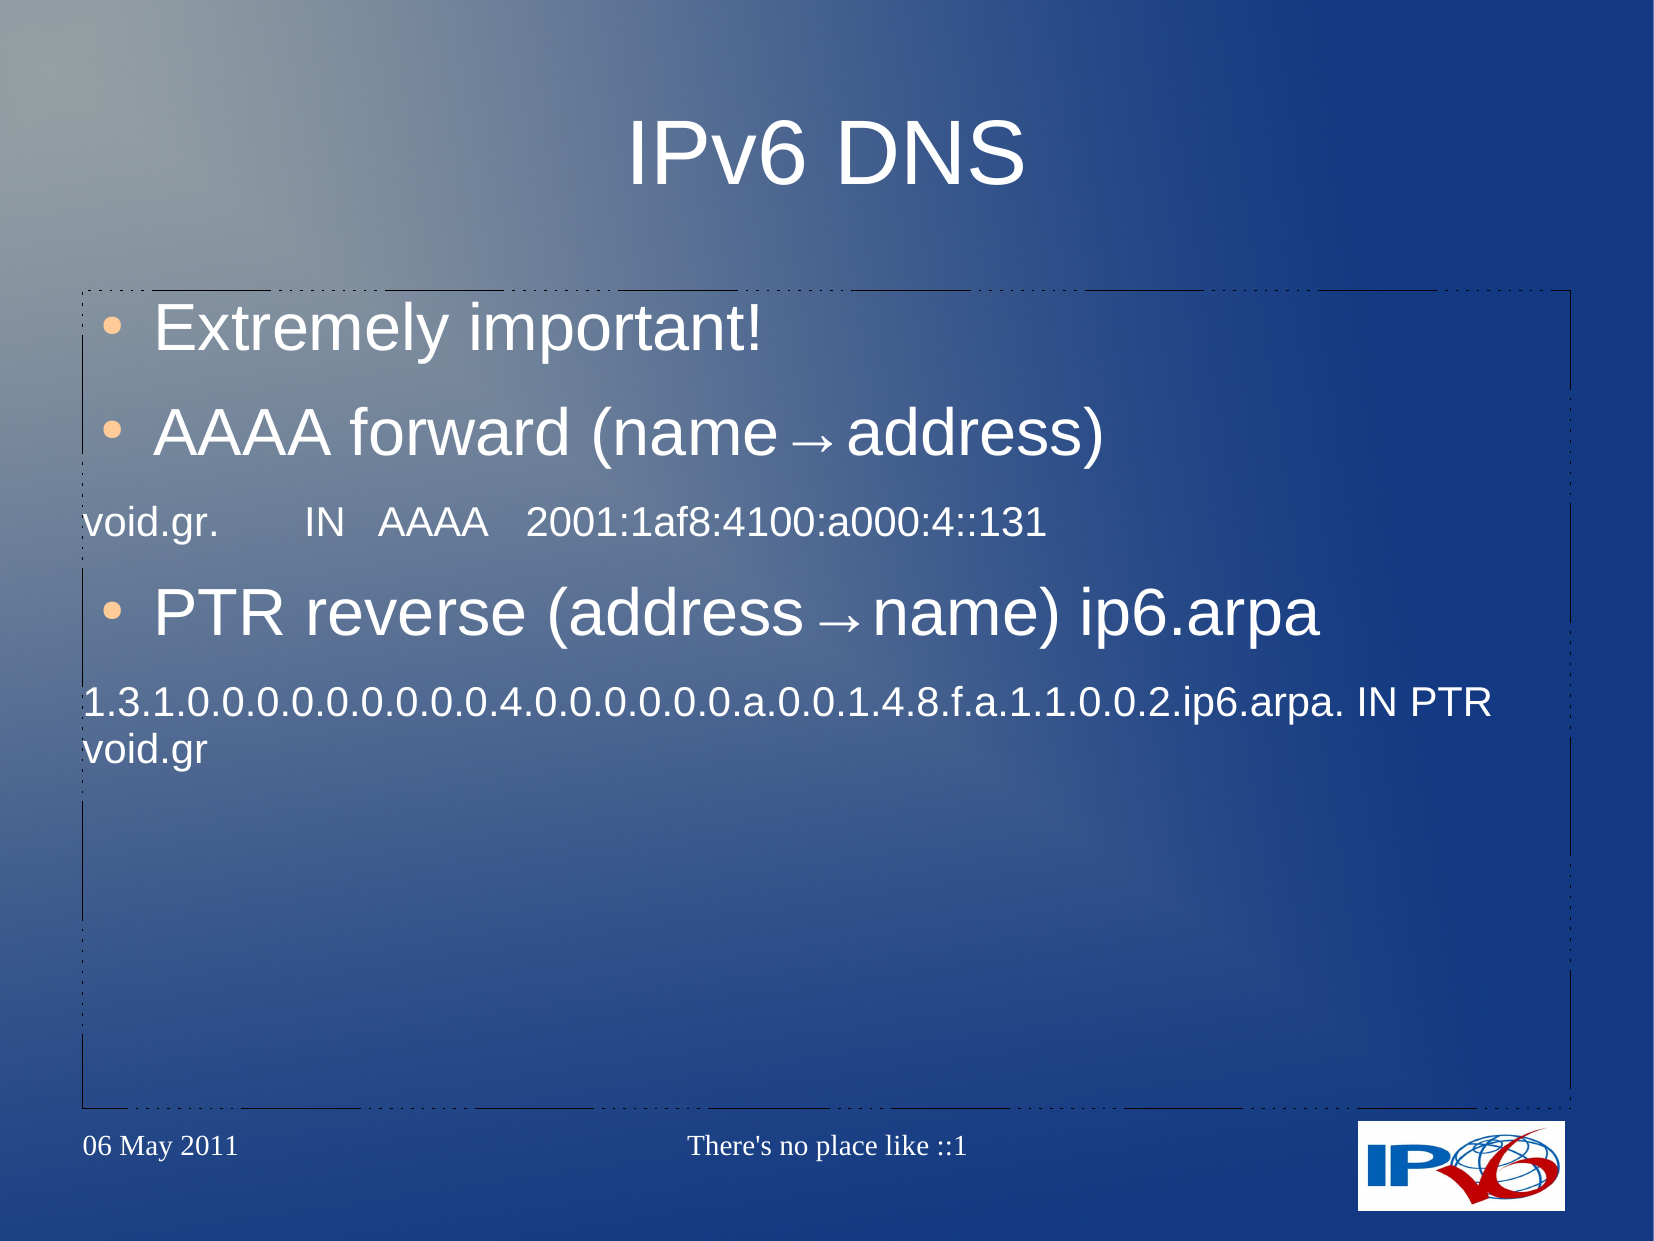

# IPv6 DNS
Extremely important!
AAAA forward (name→address)
void.gr.		IN	AAAA	2001:1af8:4100:a000:4::131
PTR reverse (address→name) ip6.arpa
1.3.1.0.0.0.0.0.0.0.0.0.4.0.0.0.0.0.0.a.0.0.1.4.8.f.a.1.1.0.0.2.ip6.arpa. IN PTR void.gr
06 May 2011
There's no place like ::1